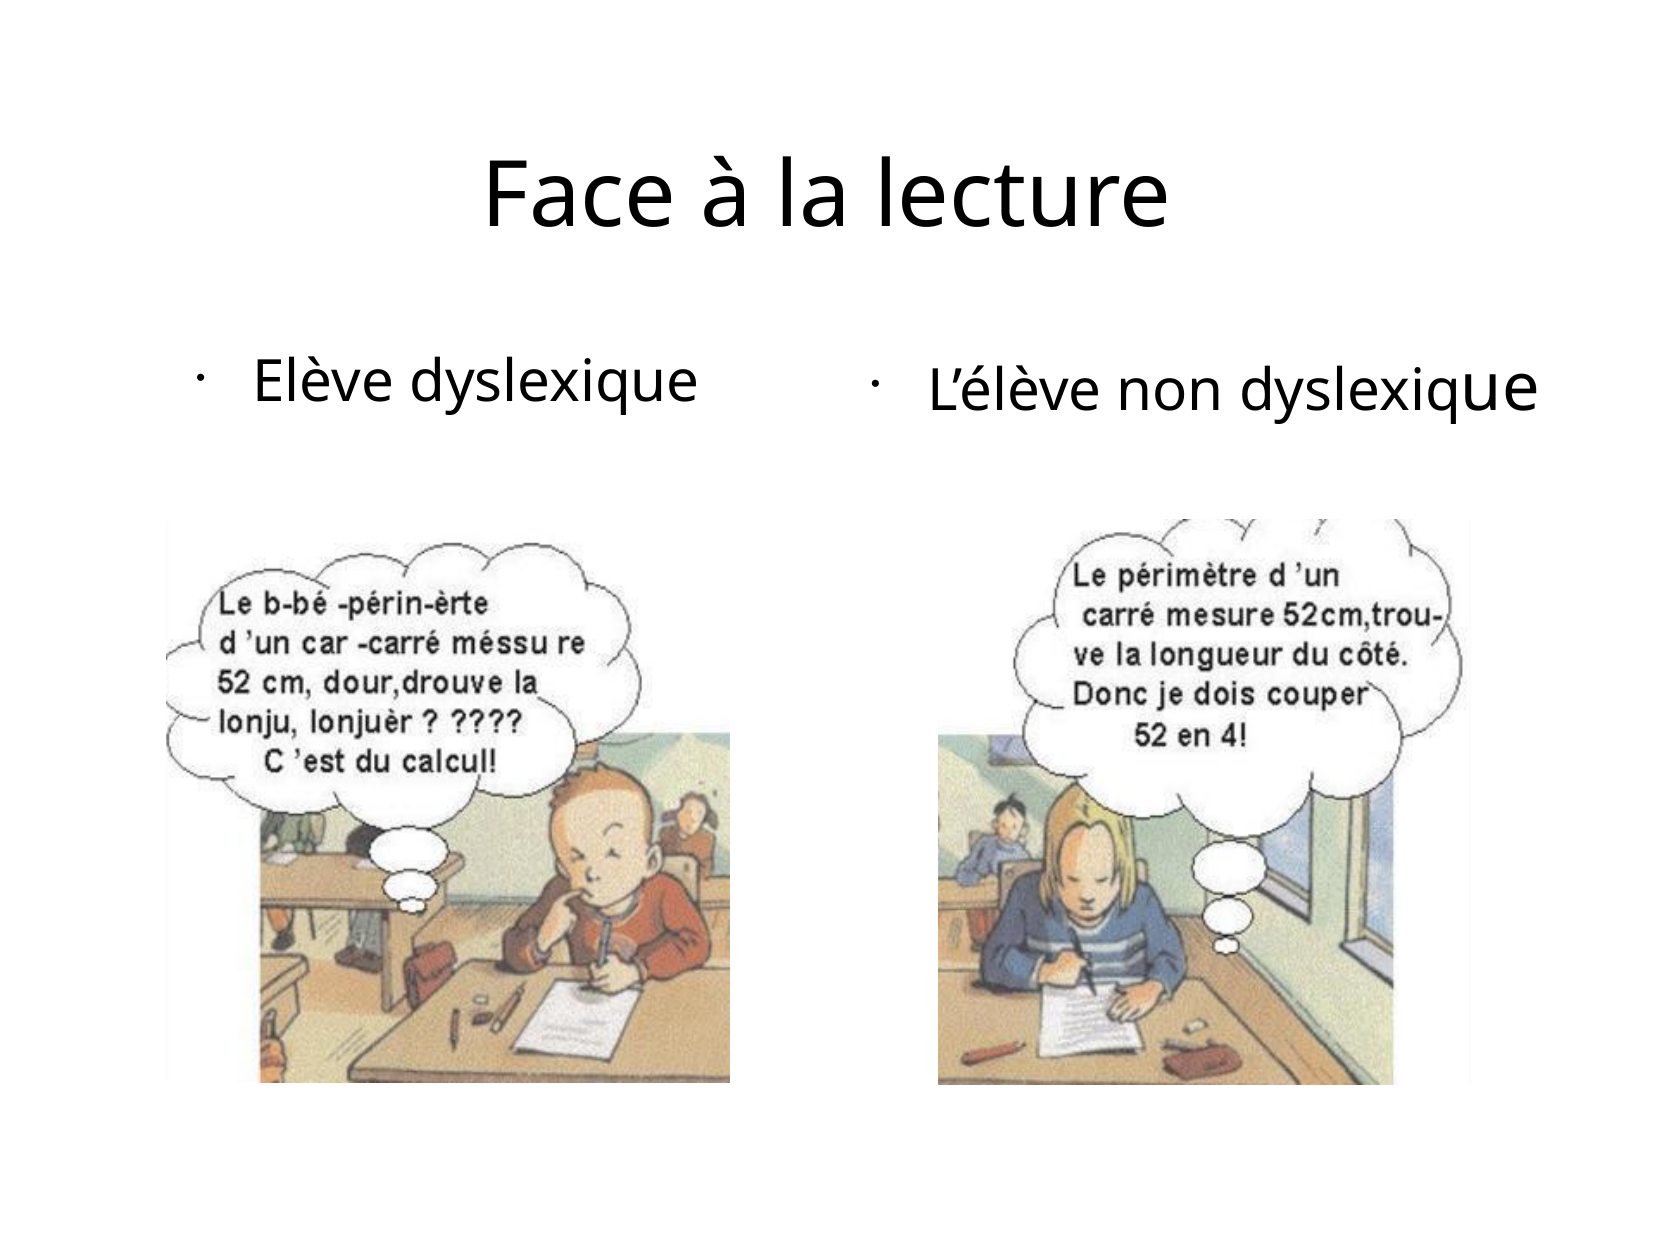

# Face à la lecture
Elève dyslexique
L’élève non dyslexique